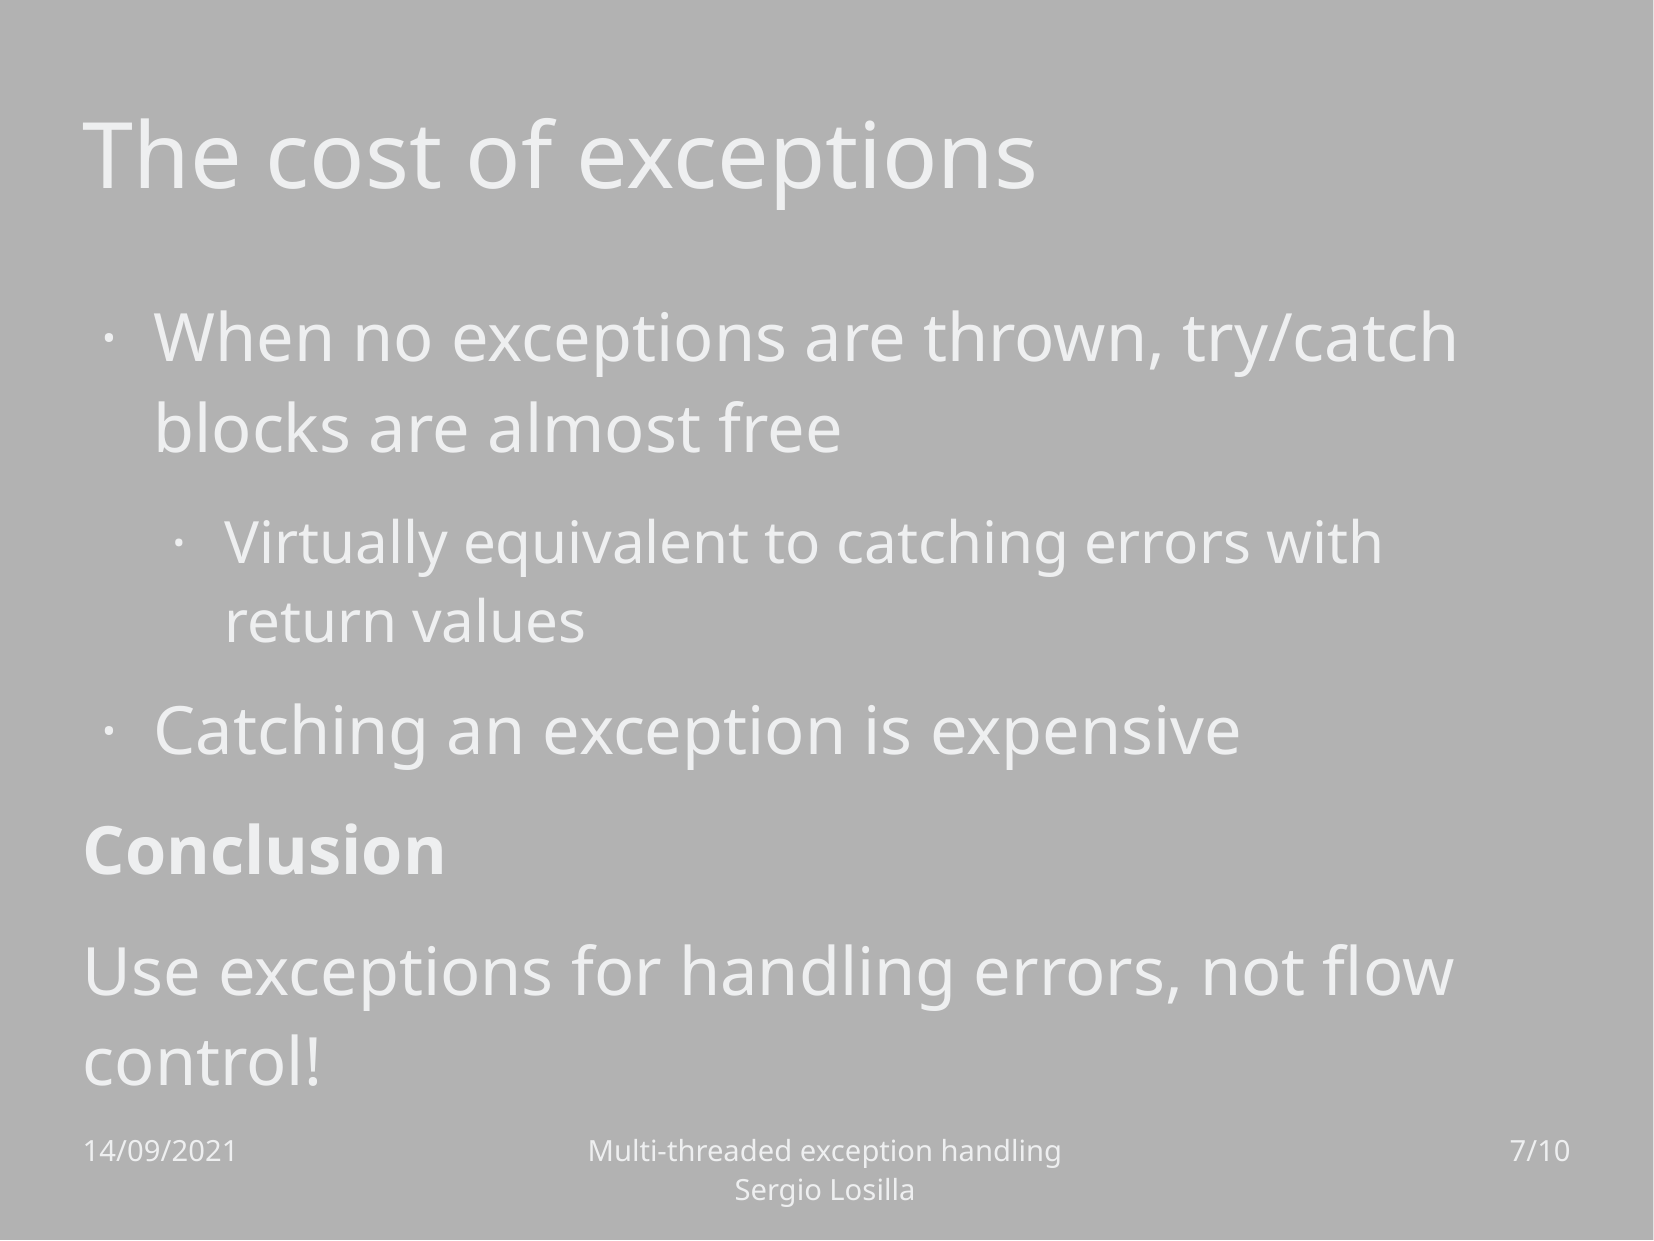

# The cost of exceptions
When no exceptions are thrown, try/catch blocks are almost free
Virtually equivalent to catching errors with return values
Catching an exception is expensive
Conclusion
Use exceptions for handling errors, not flow control!
7